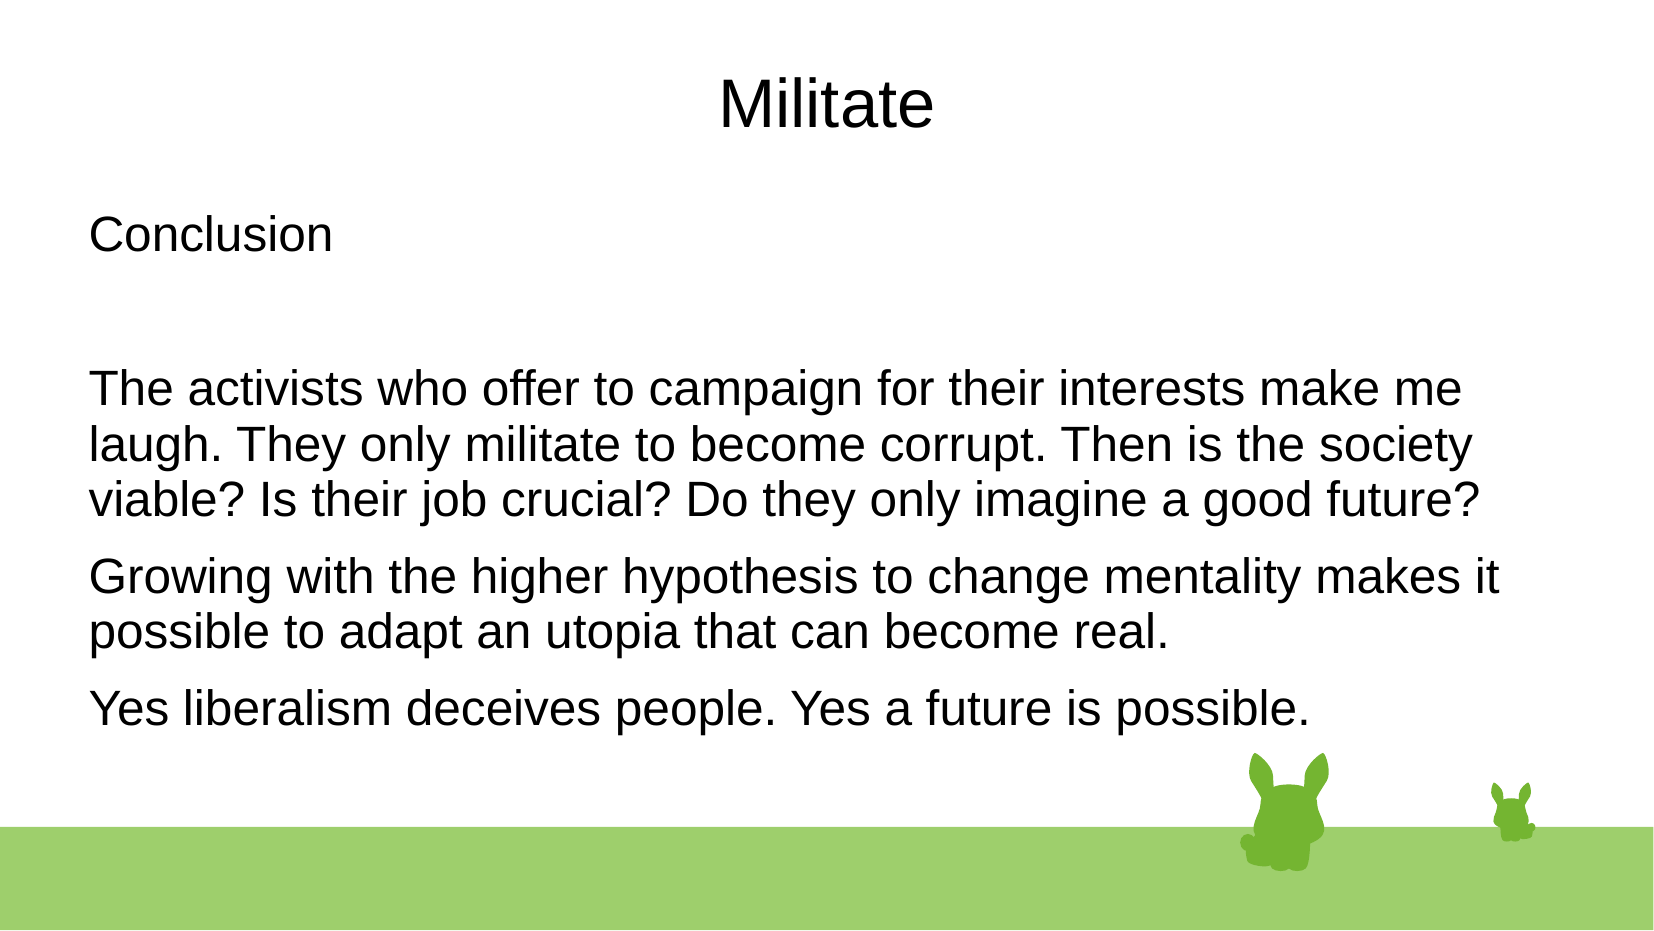

# Militate
Conclusion
The activists who offer to campaign for their interests make me laugh. They only militate to become corrupt. Then is the society viable? Is their job crucial? Do they only imagine a good future?
Growing with the higher hypothesis to change mentality makes it possible to adapt an utopia that can become real.
Yes liberalism deceives people. Yes a future is possible.